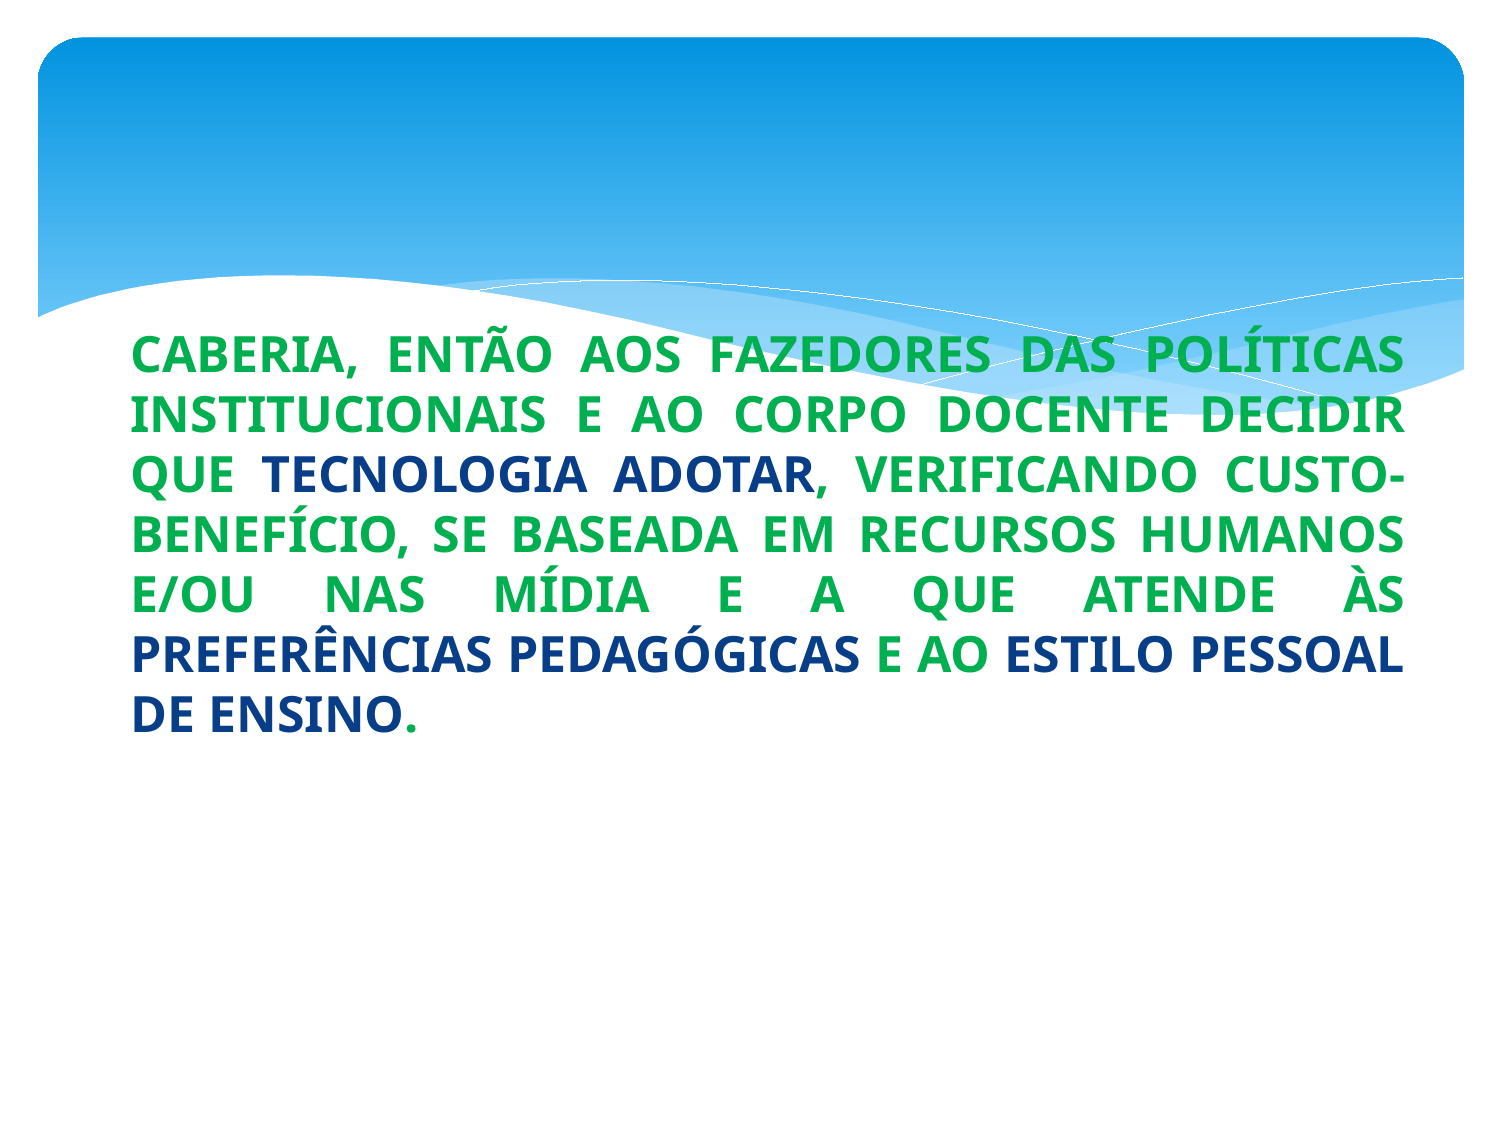

# CABERIA, ENTÃO AOS FAZEDORES DAS POLÍTICAS INSTITUCIONAIS E AO CORPO DOCENTE DECIDIR QUE TECNOLOGIA ADOTAR, VERIFICANDO CUSTO-BENEFÍCIO, SE BASEADA EM RECURSOS HUMANOS E/OU NAS MÍDIA E A QUE ATENDE ÀS PREFERÊNCIAS PEDAGÓGICAS E AO ESTILO PESSOAL DE ENSINO.